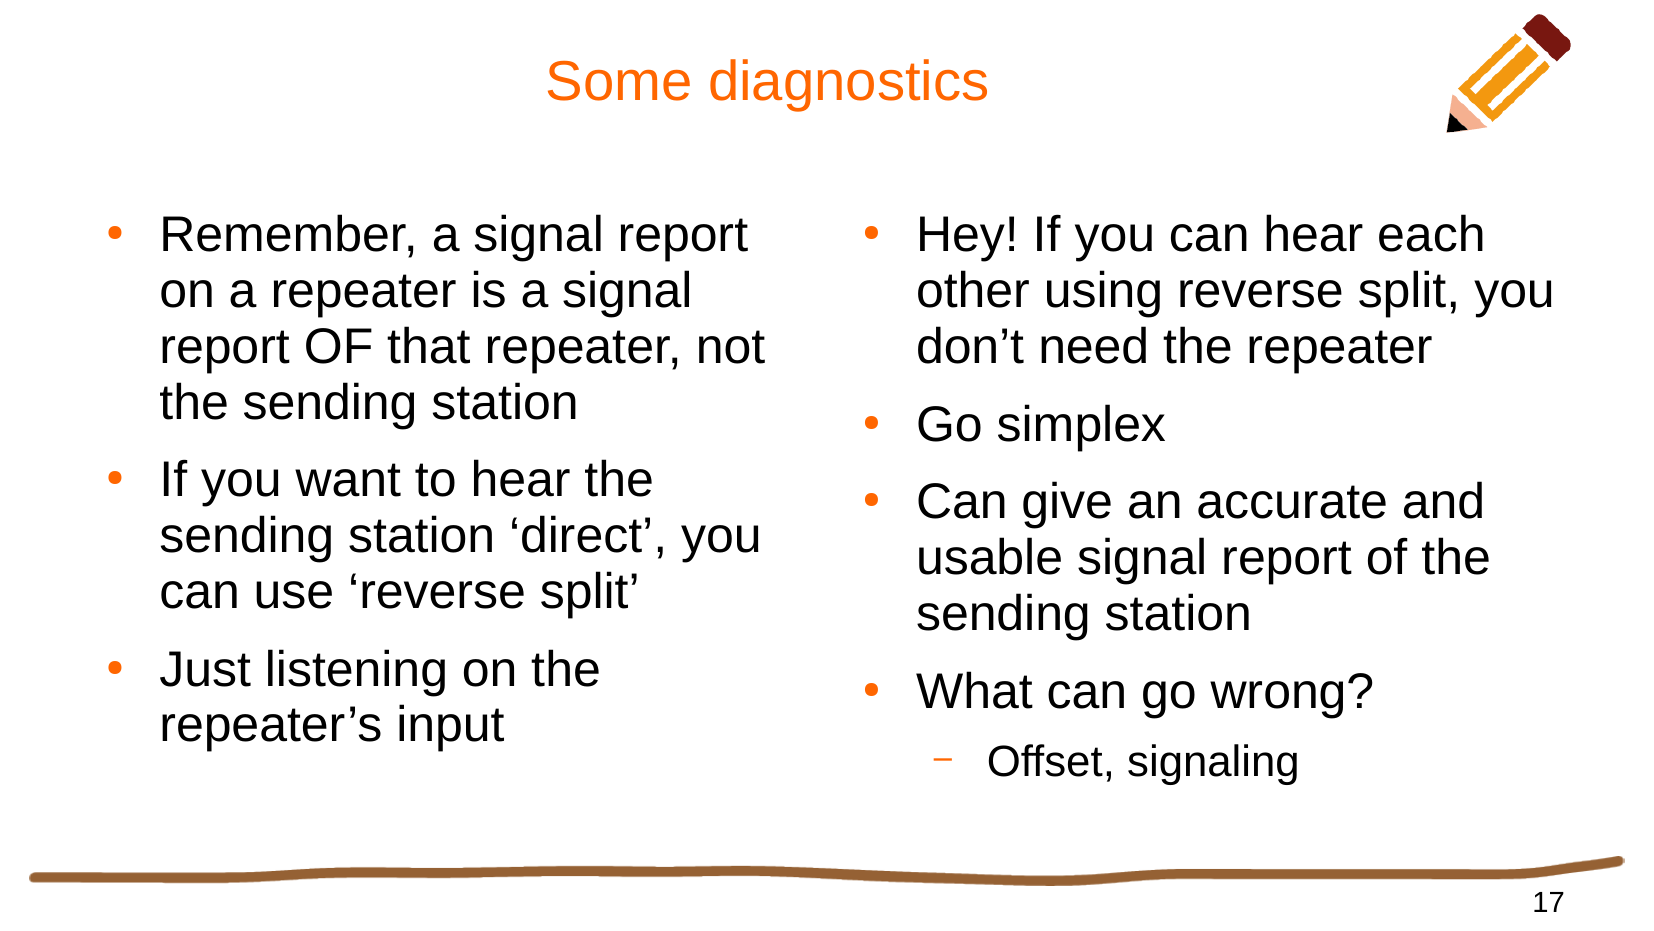

# Some diagnostics
Remember, a signal report on a repeater is a signal report OF that repeater, not the sending station
If you want to hear the sending station ‘direct’, you can use ‘reverse split’
Just listening on the repeater’s input
Hey! If you can hear each other using reverse split, you don’t need the repeater
Go simplex
Can give an accurate and usable signal report of the sending station
What can go wrong?
Offset, signaling
17